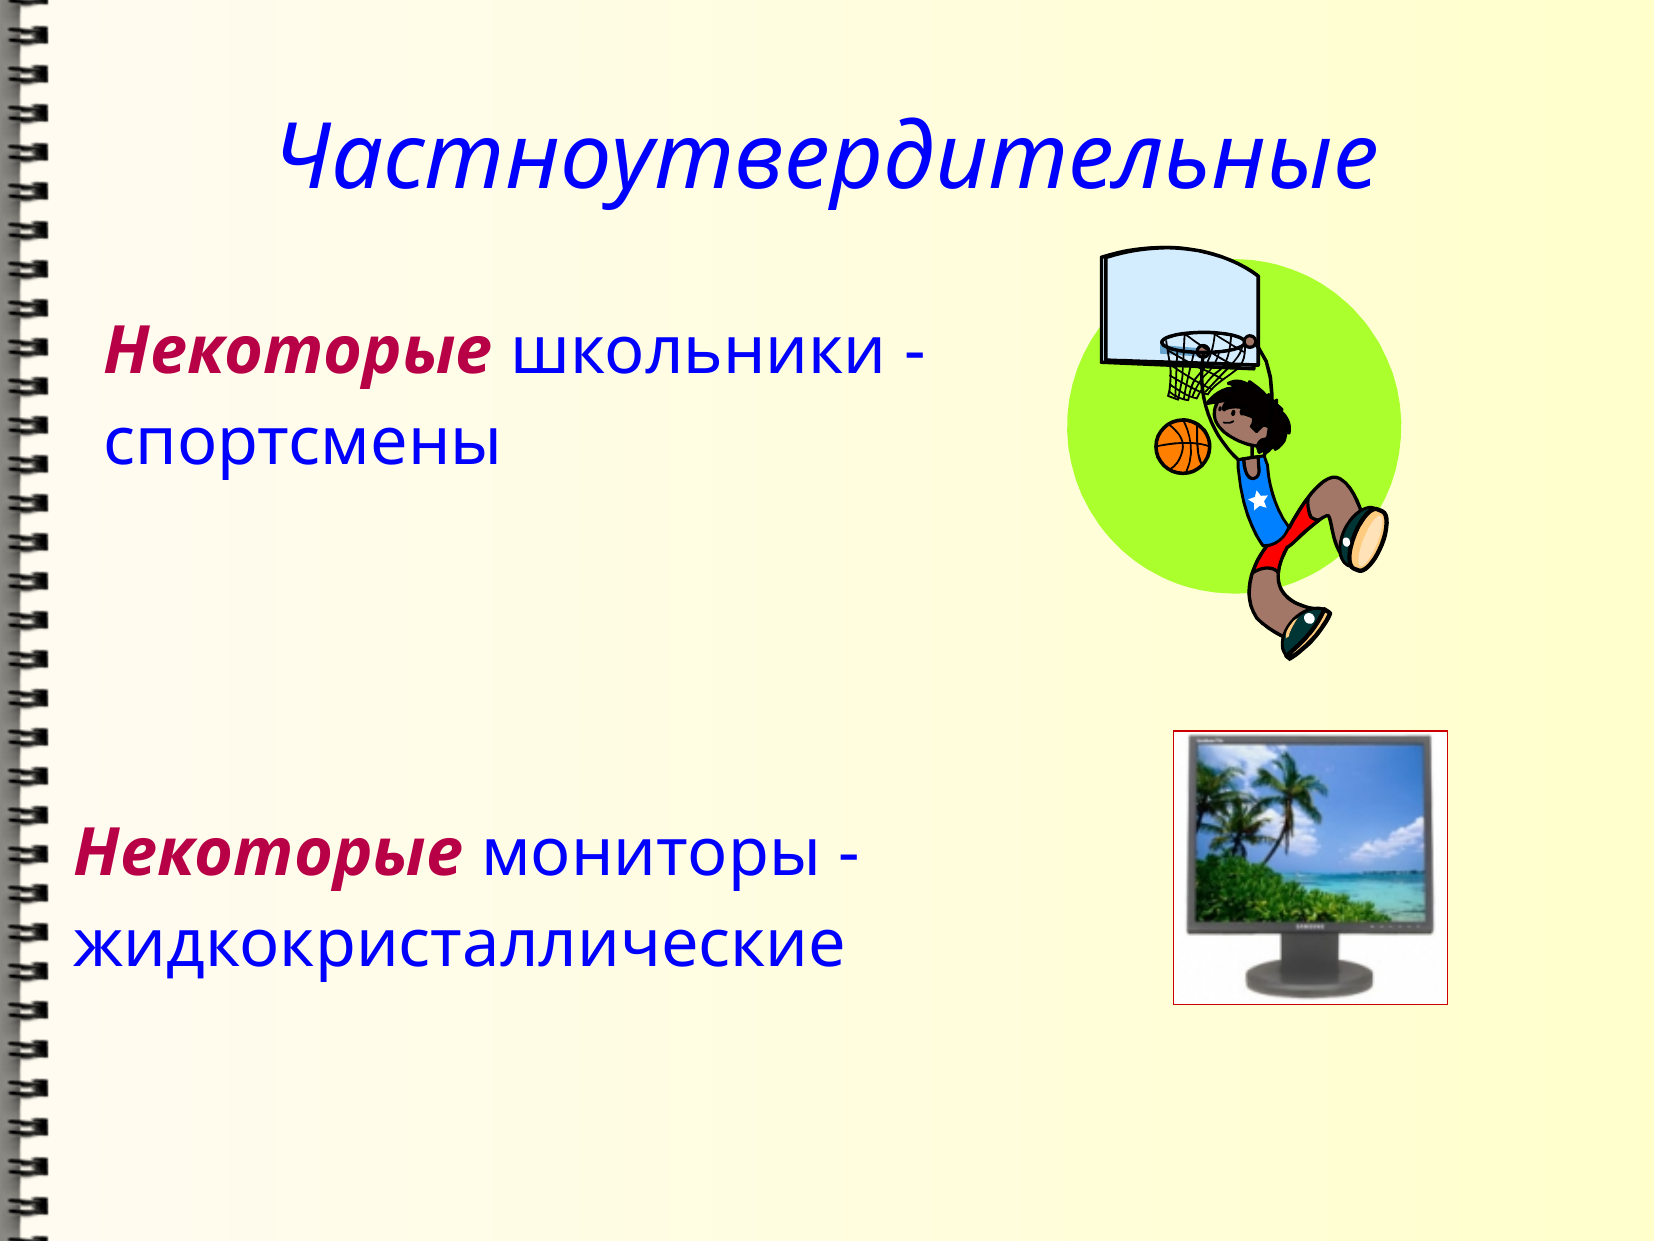

# Частноутвердительные
Некоторые школьники - спортсмены
Некоторые мониторы - жидкокристаллические